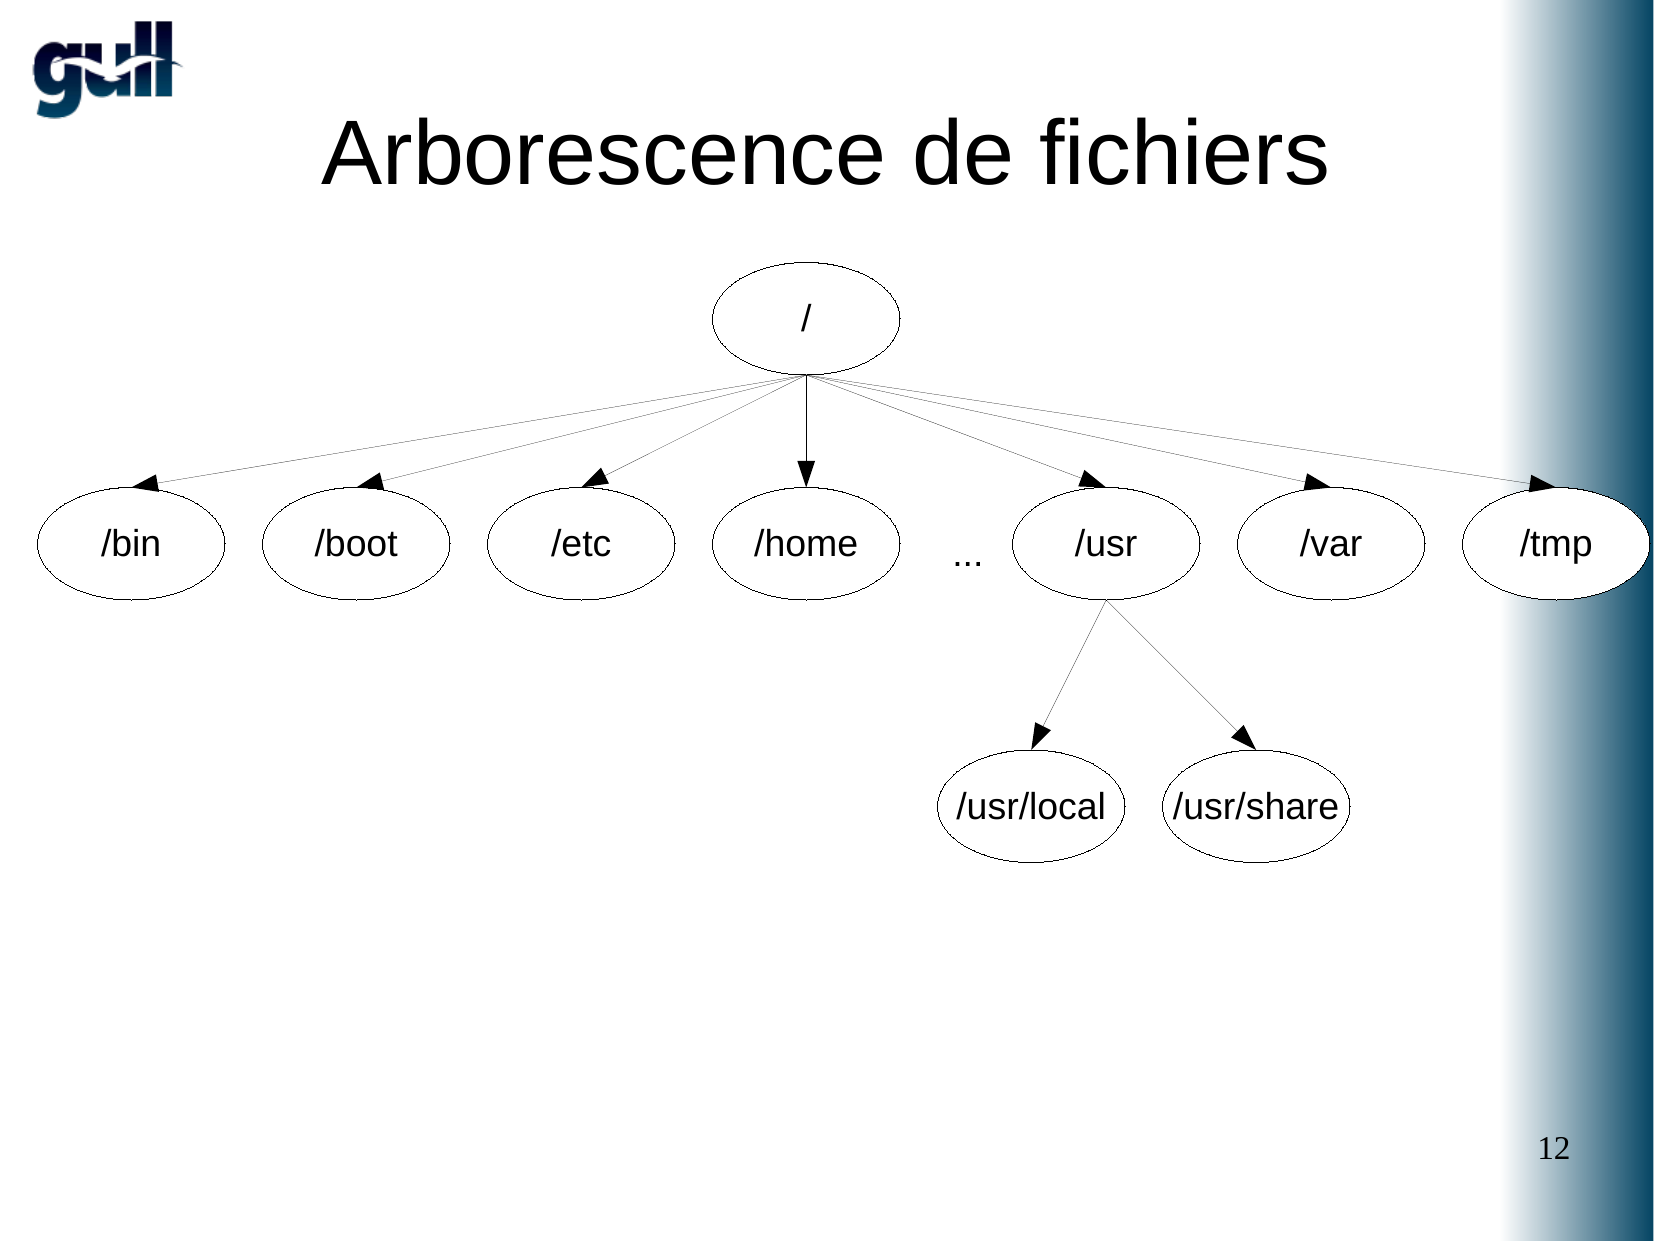

# Arborescence de fichiers
/
/bin
/boot
/etc
/home
/usr
/var
/tmp
...
/usr/local
/usr/share
12